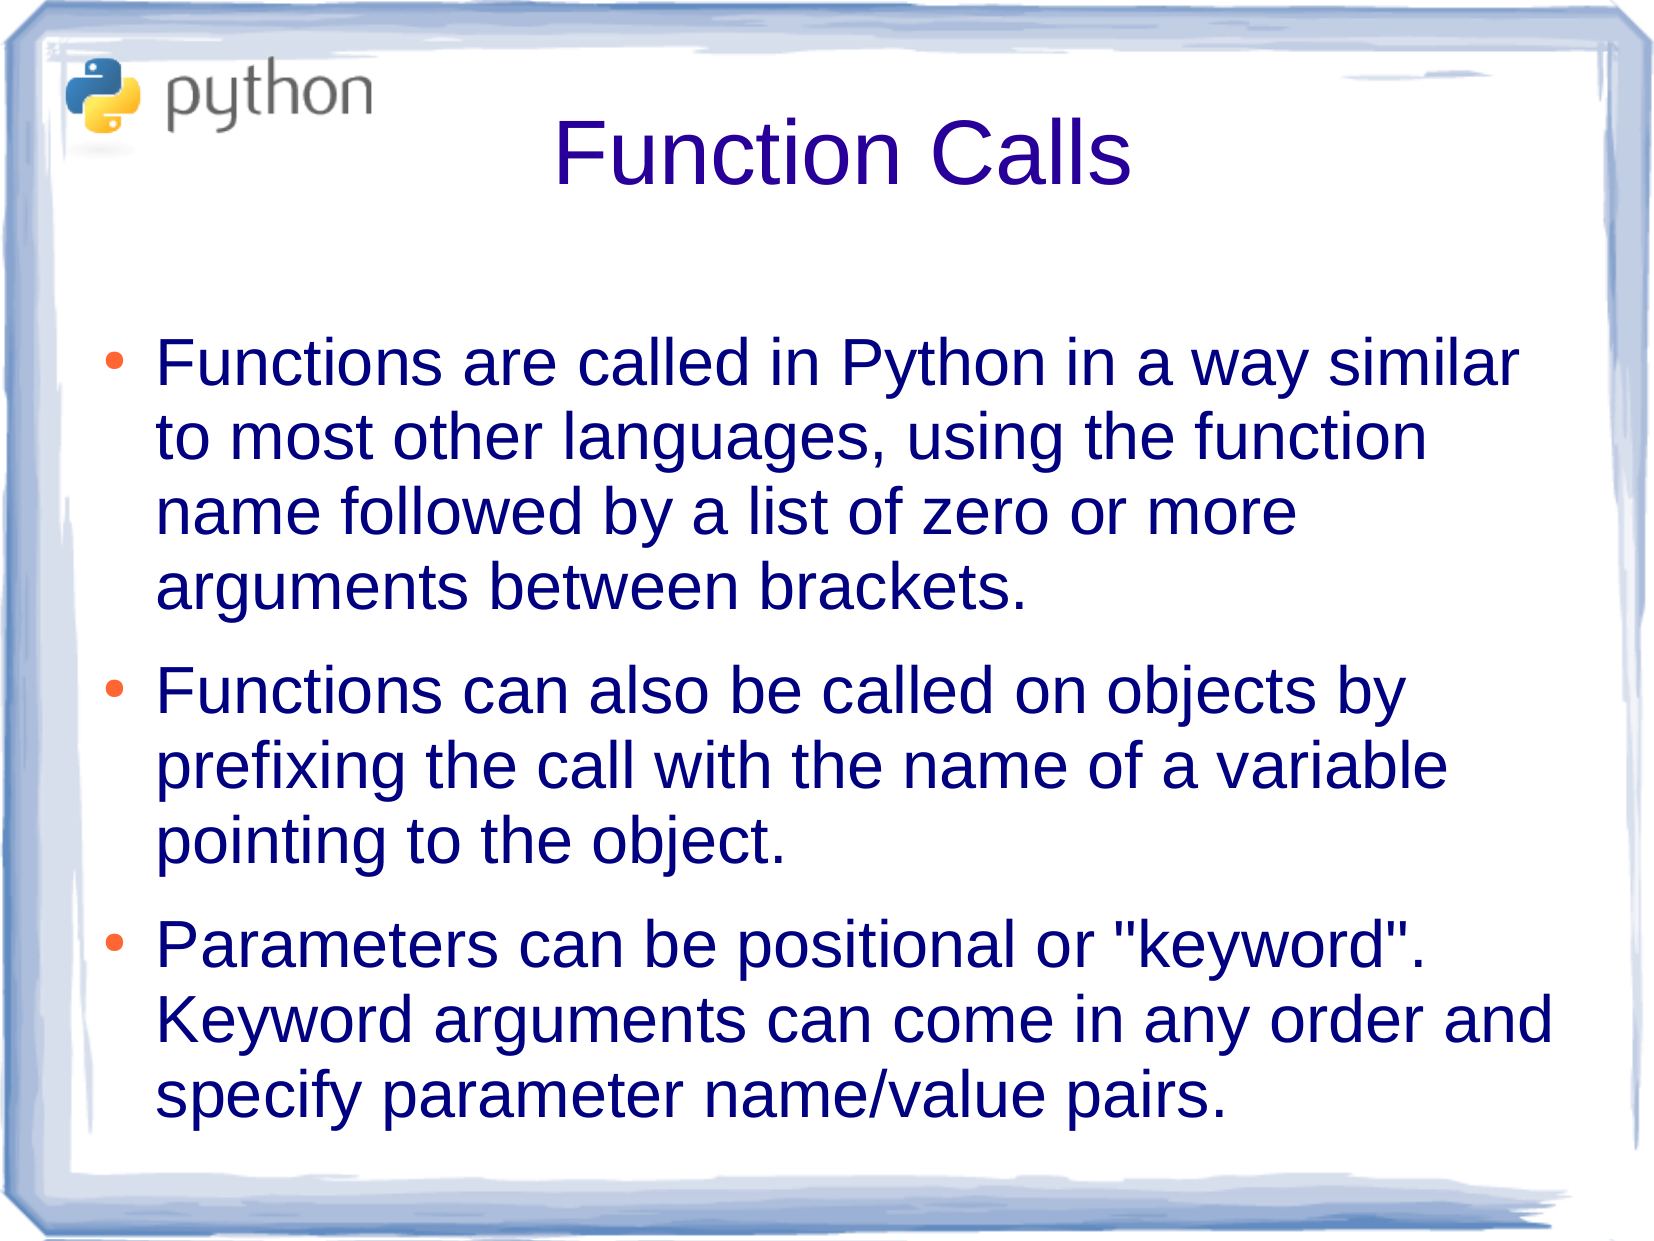

# Function Calls
Functions are called in Python in a way similar to most other languages, using the function name followed by a list of zero or more arguments between brackets.
Functions can also be called on objects by prefixing the call with the name of a variable pointing to the object.
Parameters can be positional or "keyword". Keyword arguments can come in any order and specify parameter name/value pairs.